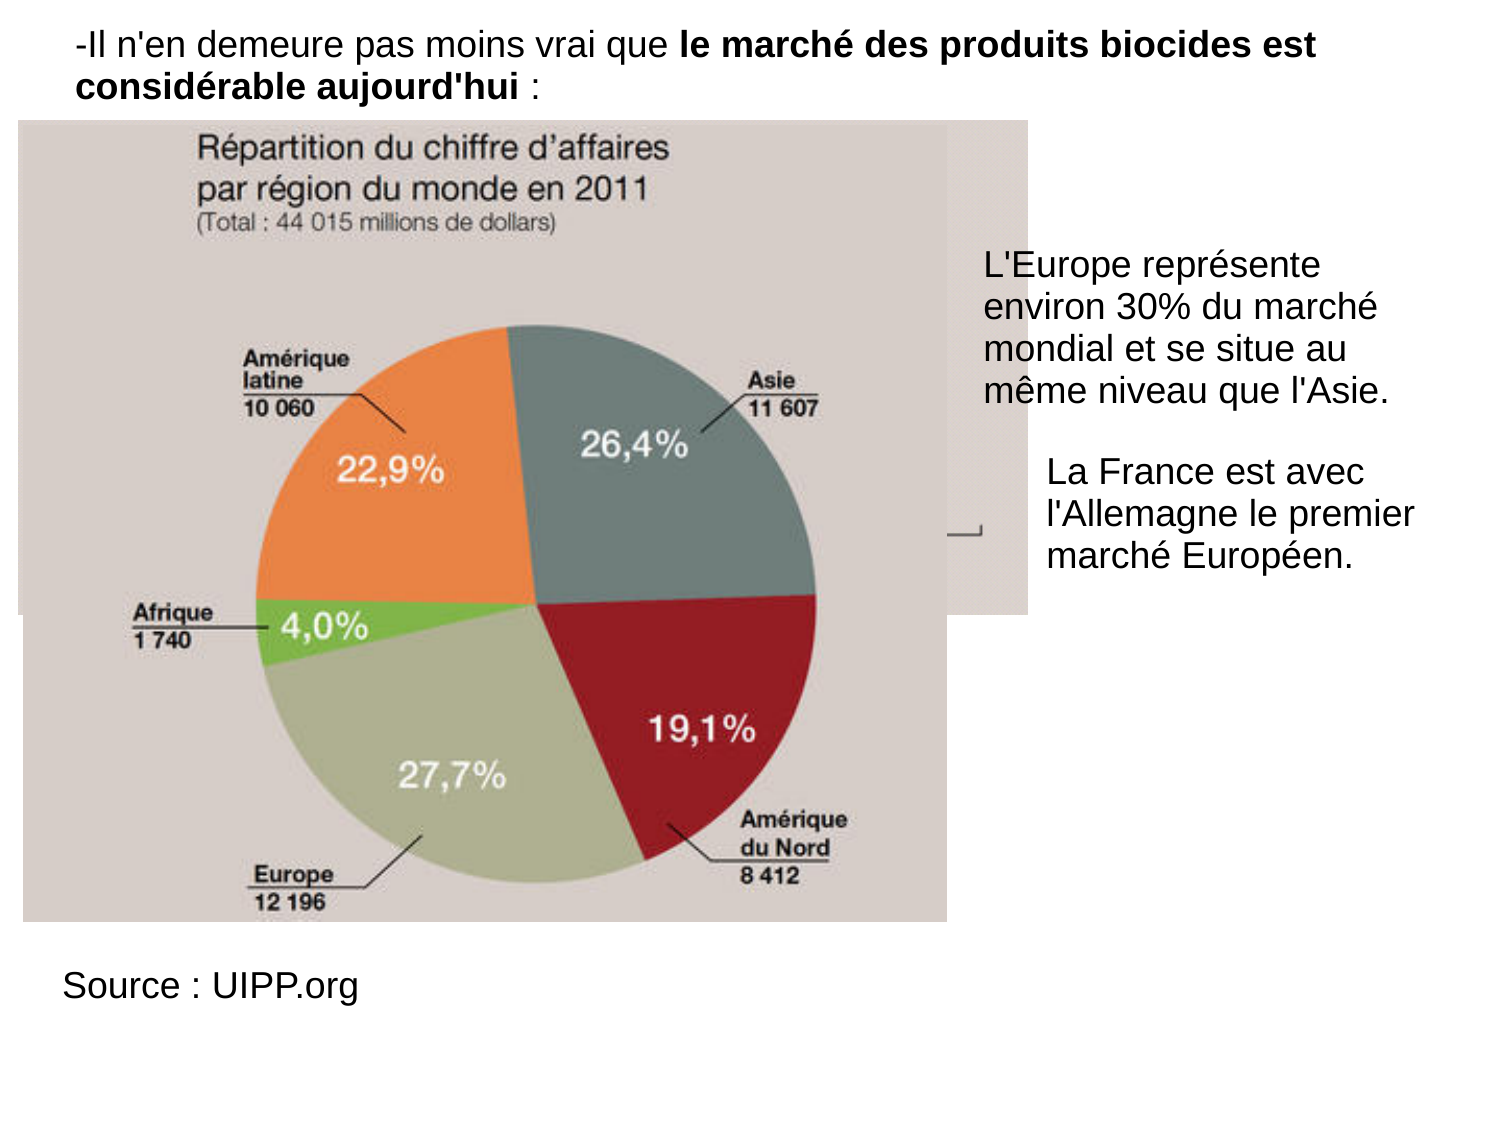

# -Il n'en demeure pas moins vrai que le marché des produits biocides est considérable aujourd'hui :
L'Europe représente environ 30% du marché mondial et se situe au même niveau que l'Asie.
La France est avec l'Allemagne le premier marché Européen.
Source : UIPP.org